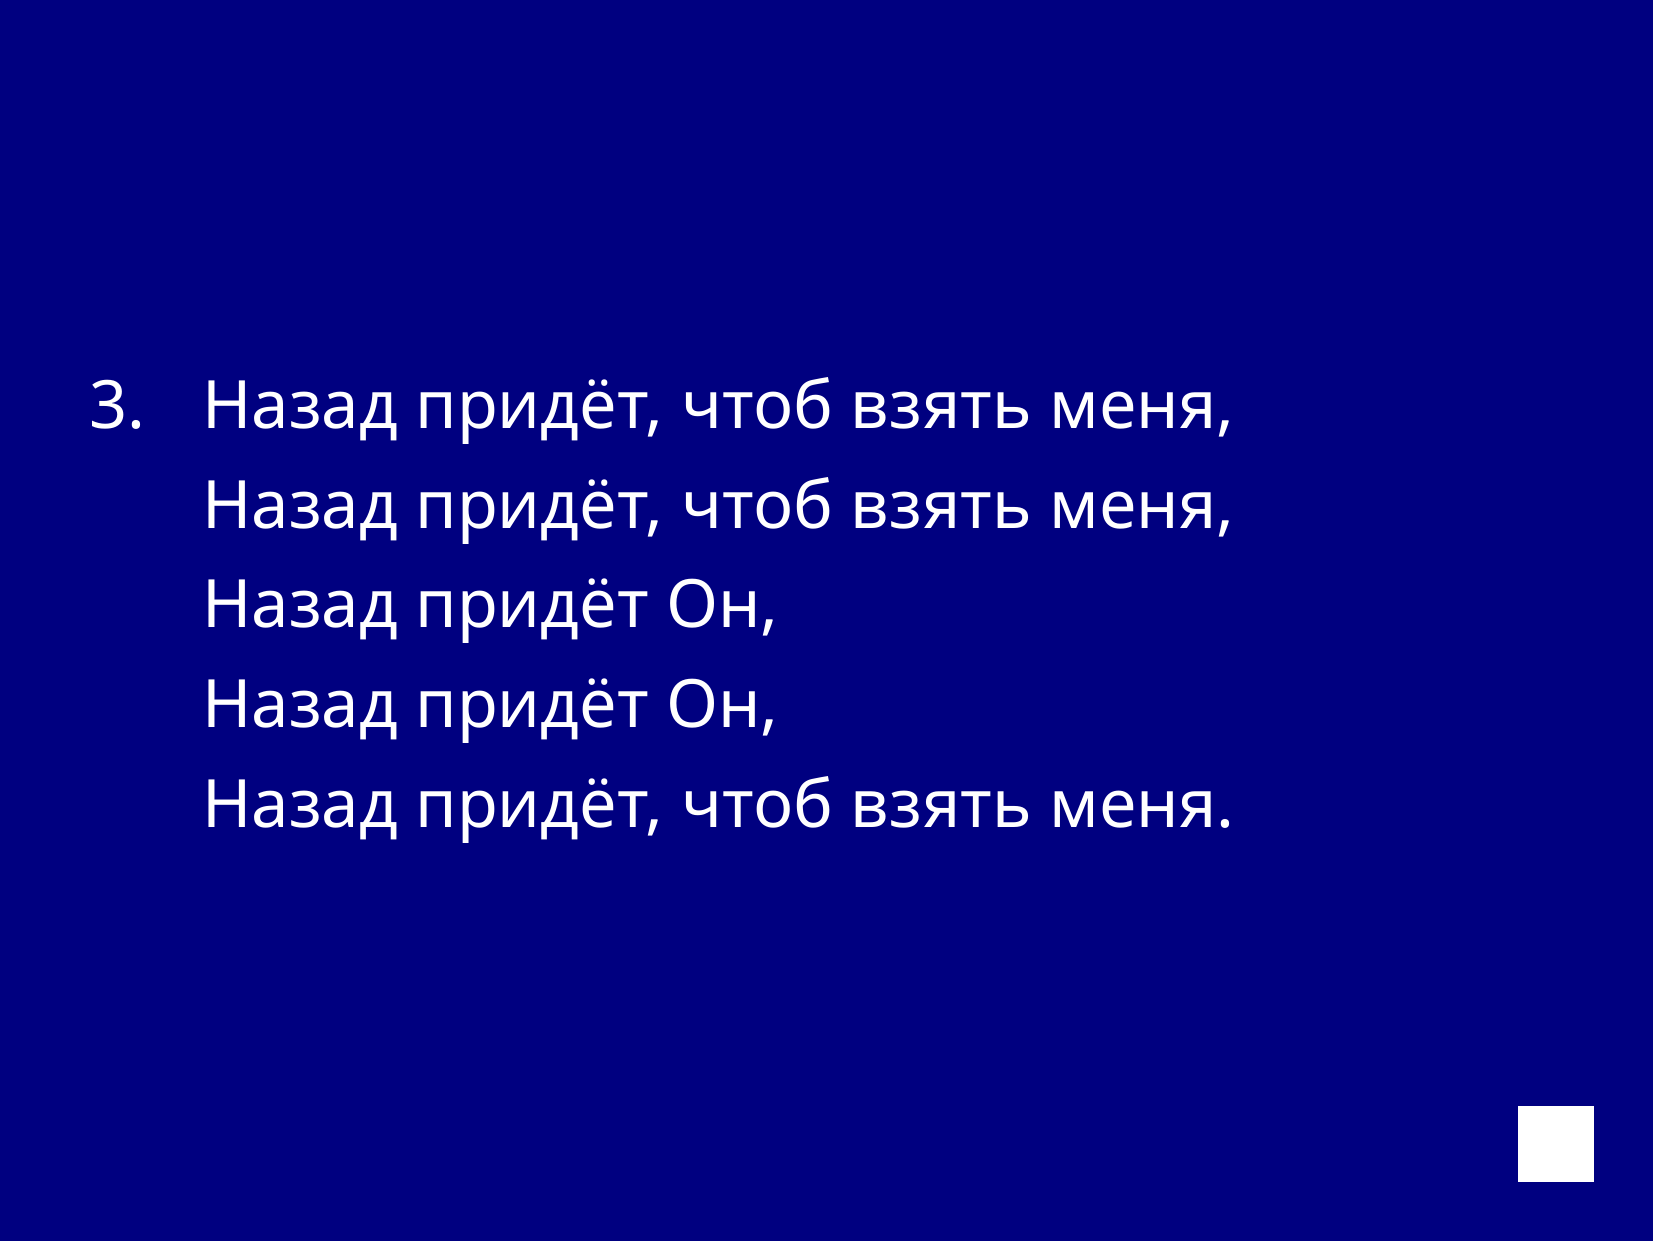

3.	Назад придёт, чтоб взять меня,
	Назад придёт, чтоб взять меня,
	Назад придёт Он,
	Назад придёт Он,
	Назад придёт, чтоб взять меня.